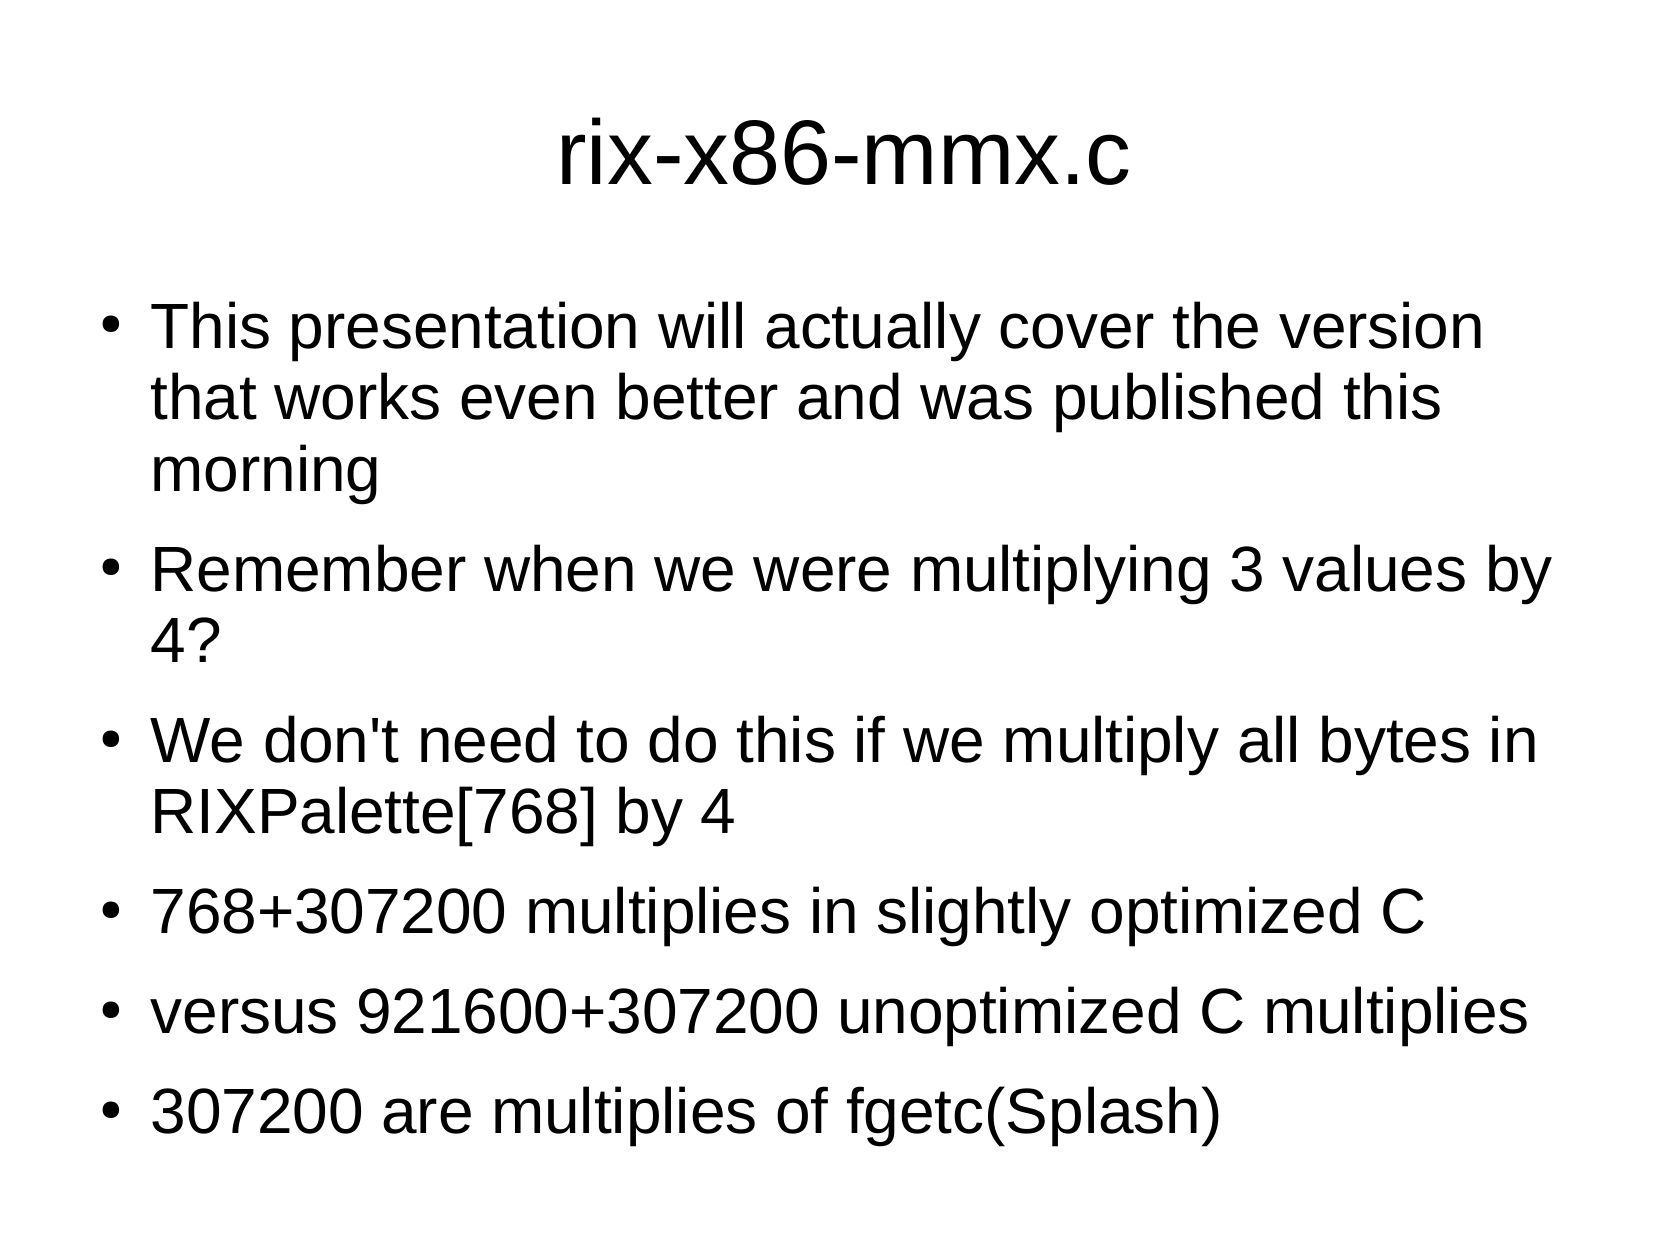

# rix-x86-mmx.c
This presentation will actually cover the version that works even better and was published this morning
Remember when we were multiplying 3 values by 4?
We don't need to do this if we multiply all bytes in RIXPalette[768] by 4
768+307200 multiplies in slightly optimized C
versus 921600+307200 unoptimized C multiplies
307200 are multiplies of fgetc(Splash)